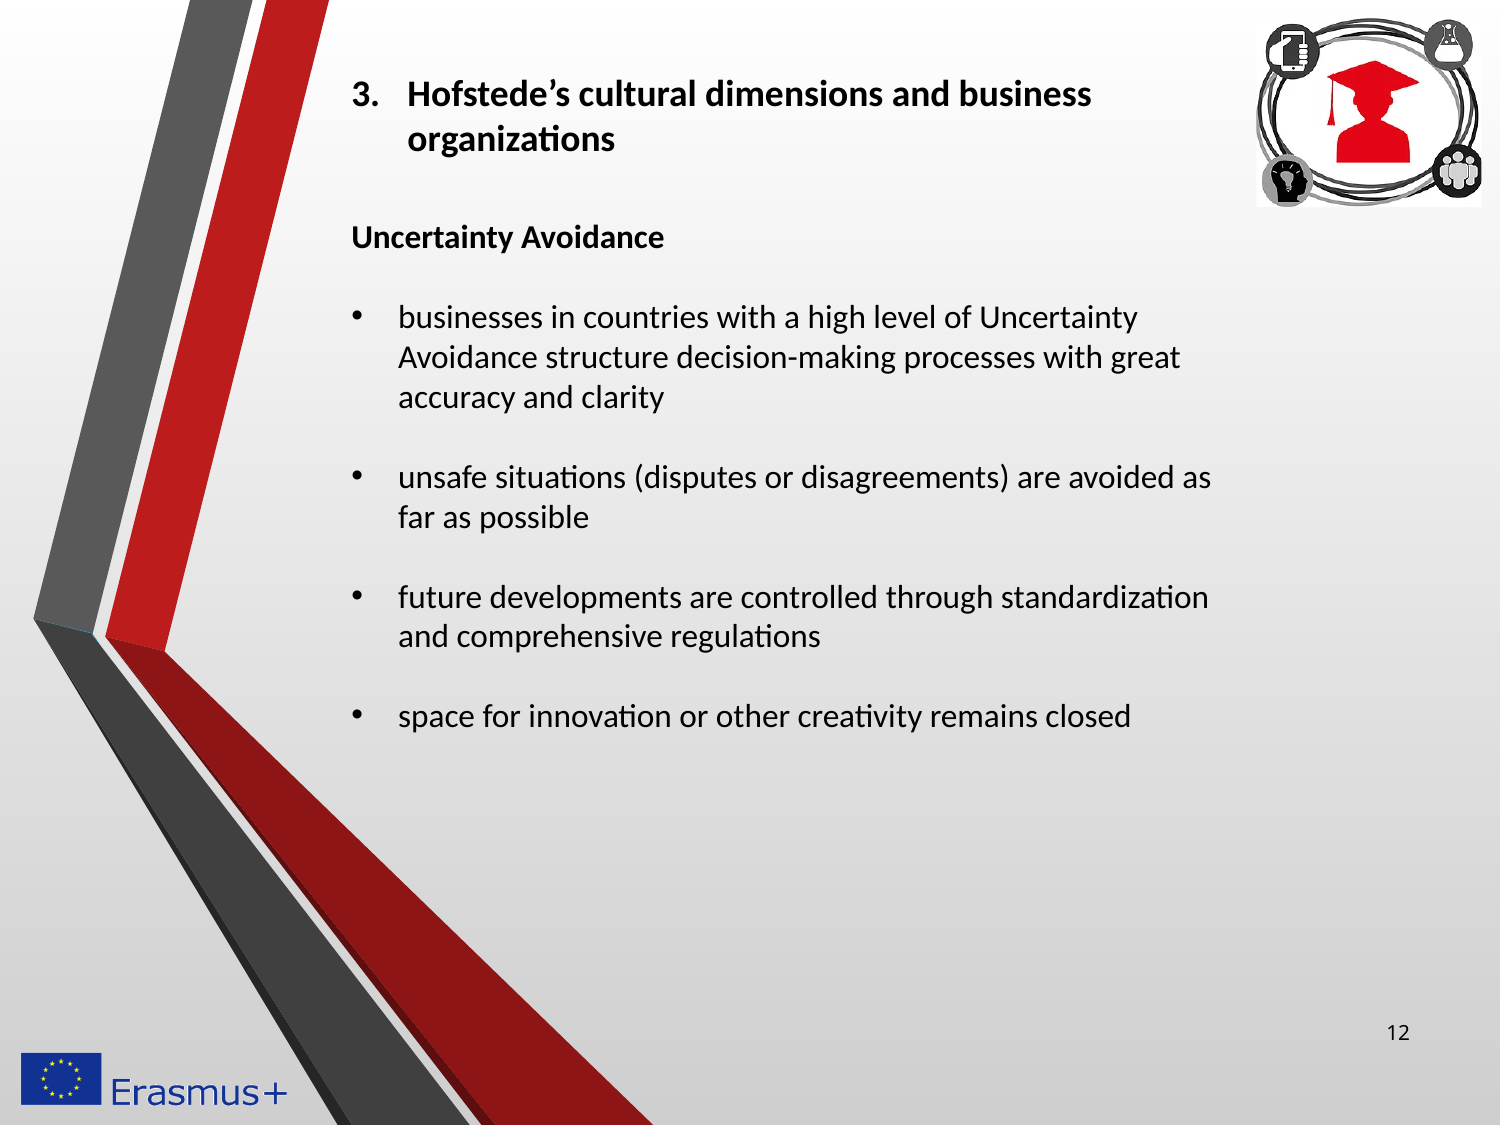

Hofstede’s cultural dimensions and business organizations
Uncertainty Avoidance
businesses in countries with a high level of Uncertainty Avoidance structure decision-making processes with great accuracy and clarity
unsafe situations (disputes or disagreements) are avoided as far as possible
future developments are controlled through standardization and comprehensive regulations
space for innovation or other creativity remains closed